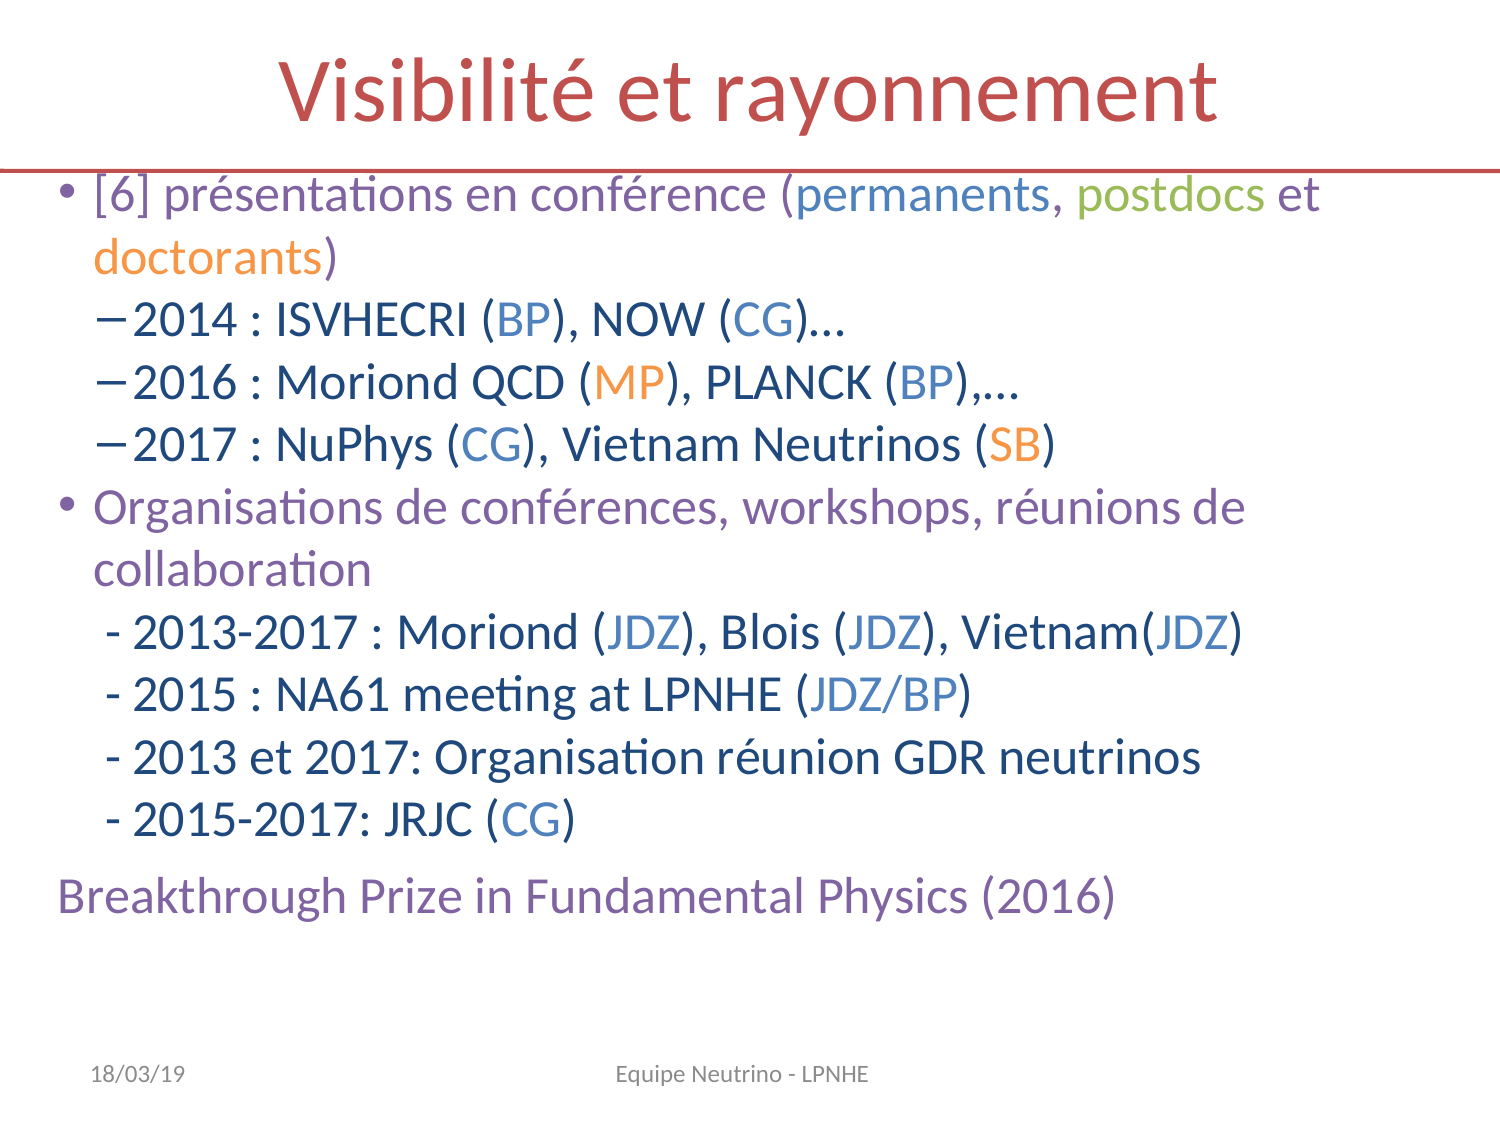

Visibilité et rayonnement
[6] présentations en conférence (permanents, postdocs et doctorants)
2014 : ISVHECRI (BP), NOW (CG)…
2016 : Moriond QCD (MP), PLANCK (BP),…
2017 : NuPhys (CG), Vietnam Neutrinos (SB)
Organisations de conférences, workshops, réunions de collaboration
 - 2013-2017 : Moriond (JDZ), Blois (JDZ), Vietnam(JDZ)
 - 2015 : NA61 meeting at LPNHE (JDZ/BP)
 - 2013 et 2017: Organisation réunion GDR neutrinos
 - 2015-2017: JRJC (CG)
Breakthrough Prize in Fundamental Physics (2016)
18/03/19
Equipe Neutrino - LPNHE